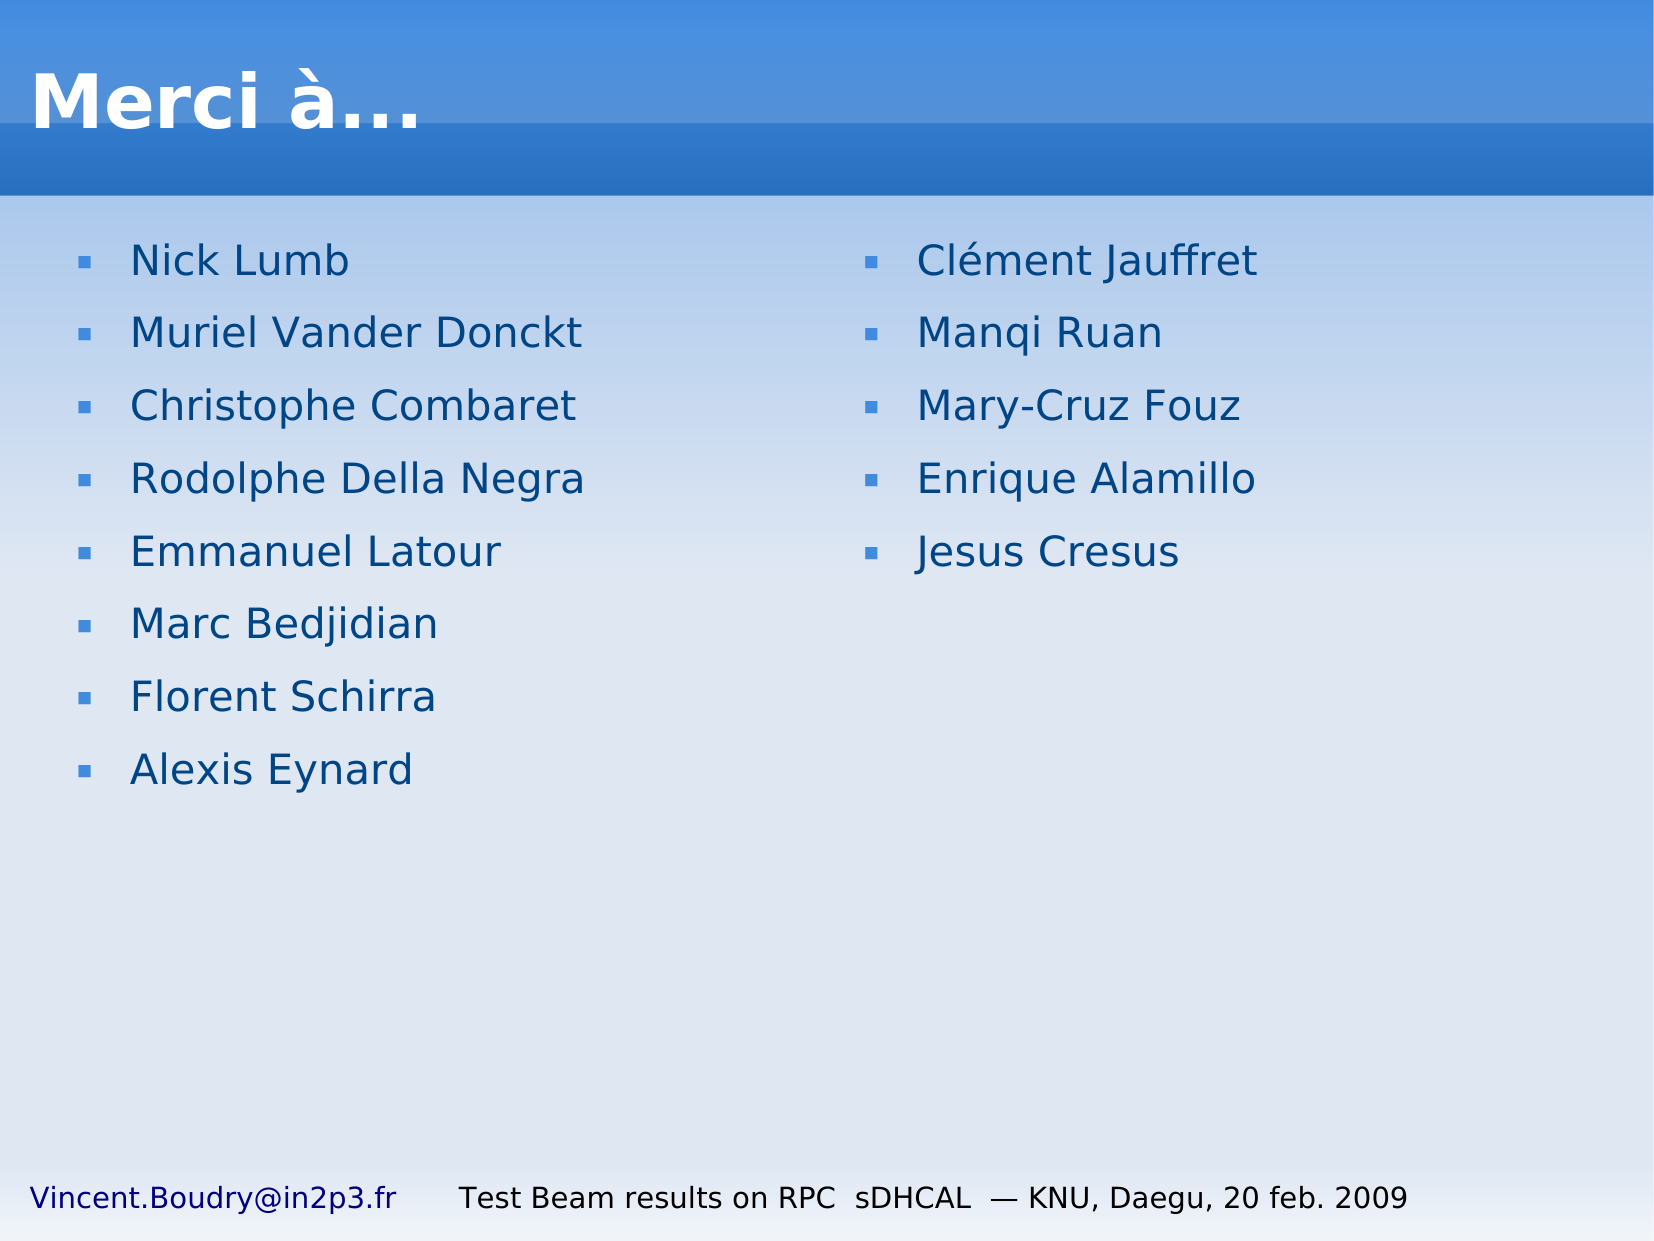

# Merci à...
Nick Lumb
Muriel Vander Donckt
Christophe Combaret
Rodolphe Della Negra
Emmanuel Latour
Marc Bedjidian
Florent Schirra
Alexis Eynard
Clément Jauffret
Manqi Ruan
Mary-Cruz Fouz
Enrique Alamillo
Jesus Cresus
Vincent.Boudry@in2p3.fr
Test Beam results on RPC sDHCAL — KNU, Daegu, 20 feb. 2009